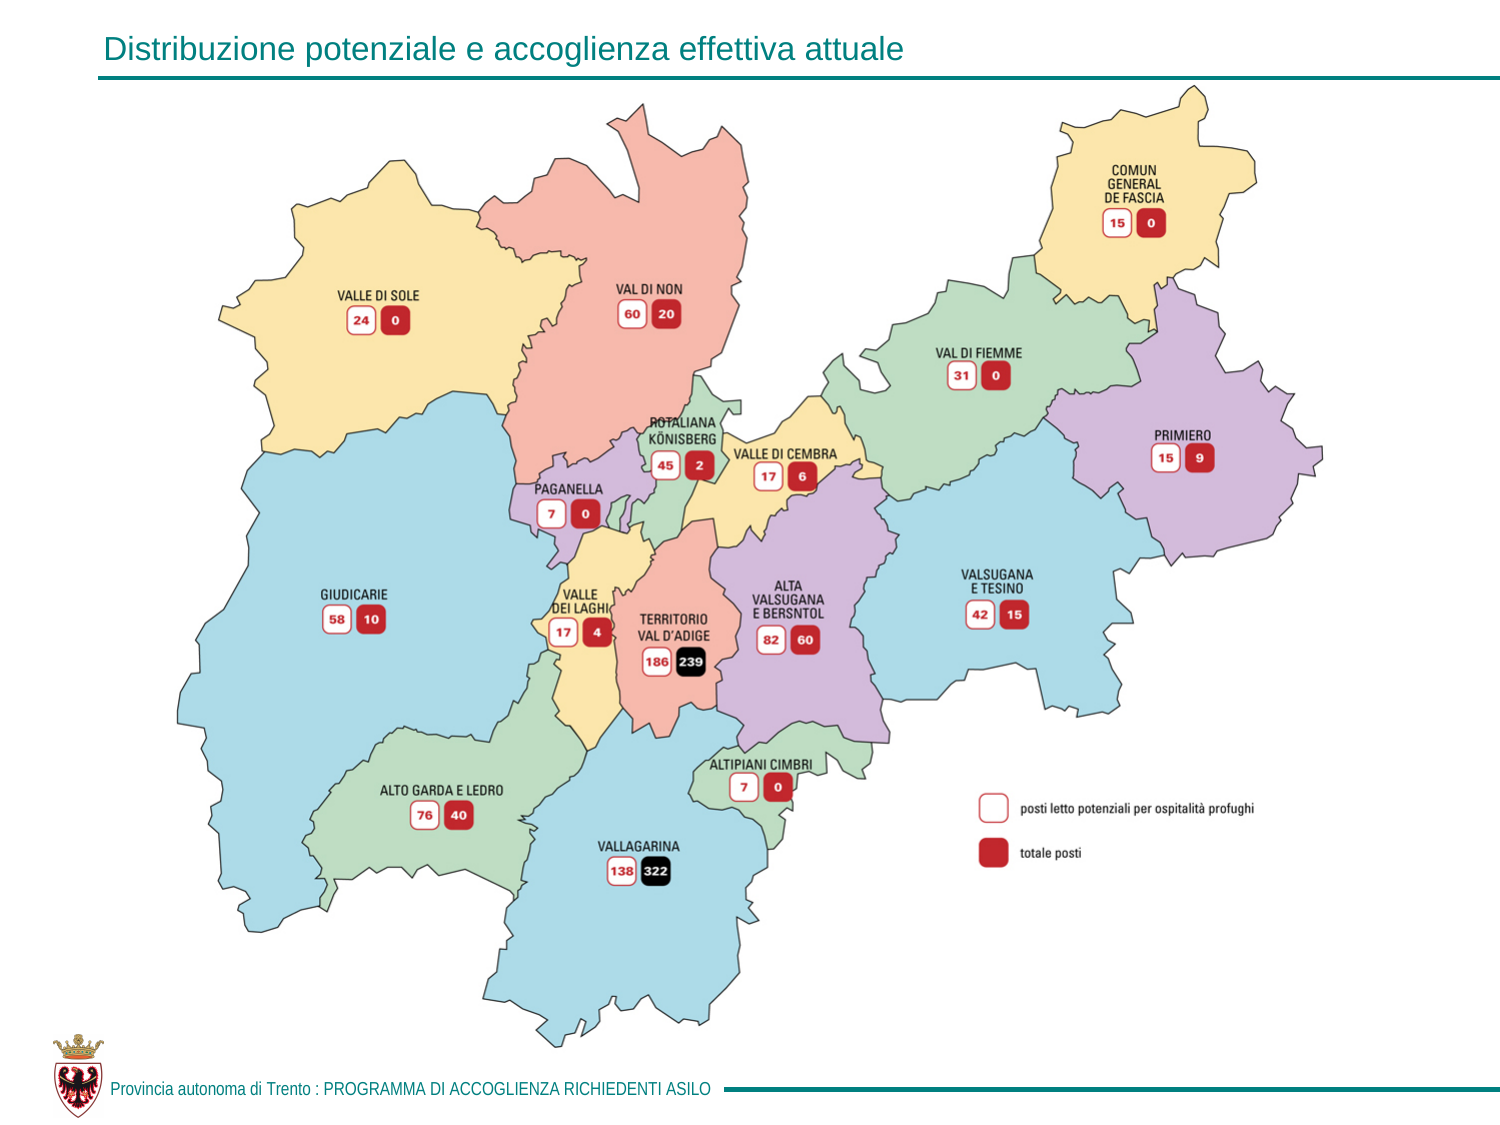

Distribuzione potenziale e accoglienza effettiva attuale
Provincia autonoma di Trento : PROGRAMMA DI ACCOGLIENZA RICHIEDENTI ASILO